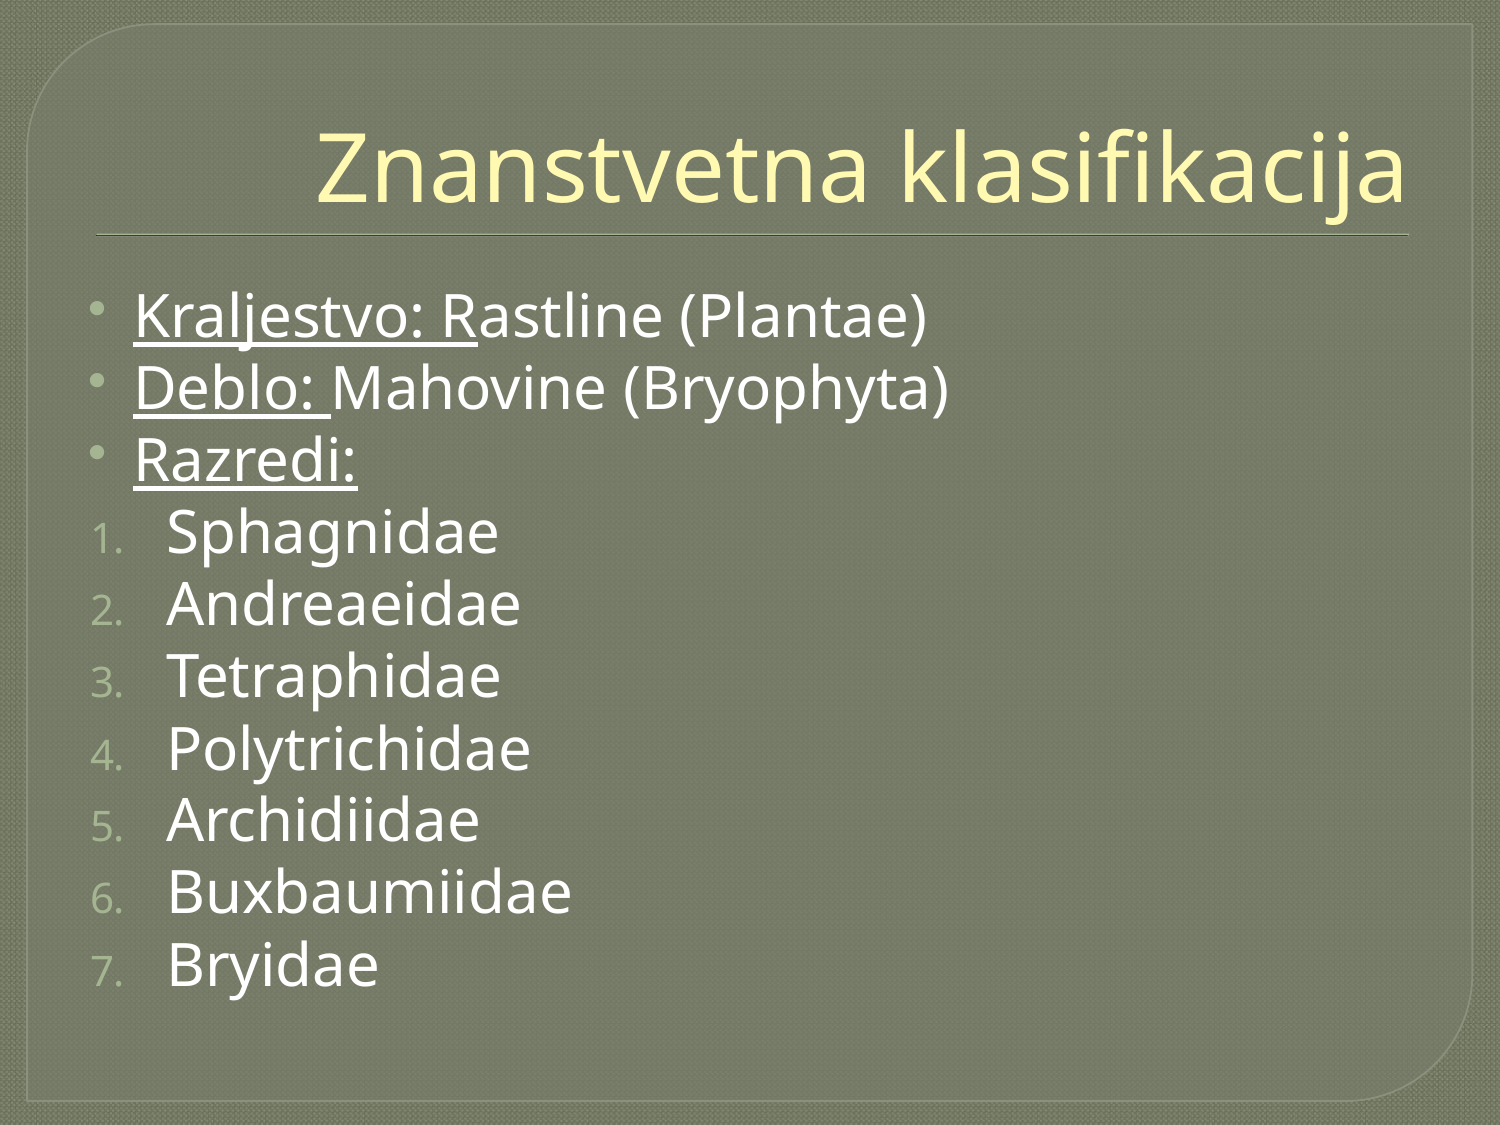

# Znanstvetna klasifikacija
Kraljestvo: Rastline (Plantae)
Deblo: Mahovine (Bryophyta)
Razredi:
Sphagnidae
Andreaeidae
Tetraphidae
Polytrichidae
Archidiidae
Buxbaumiidae
Bryidae